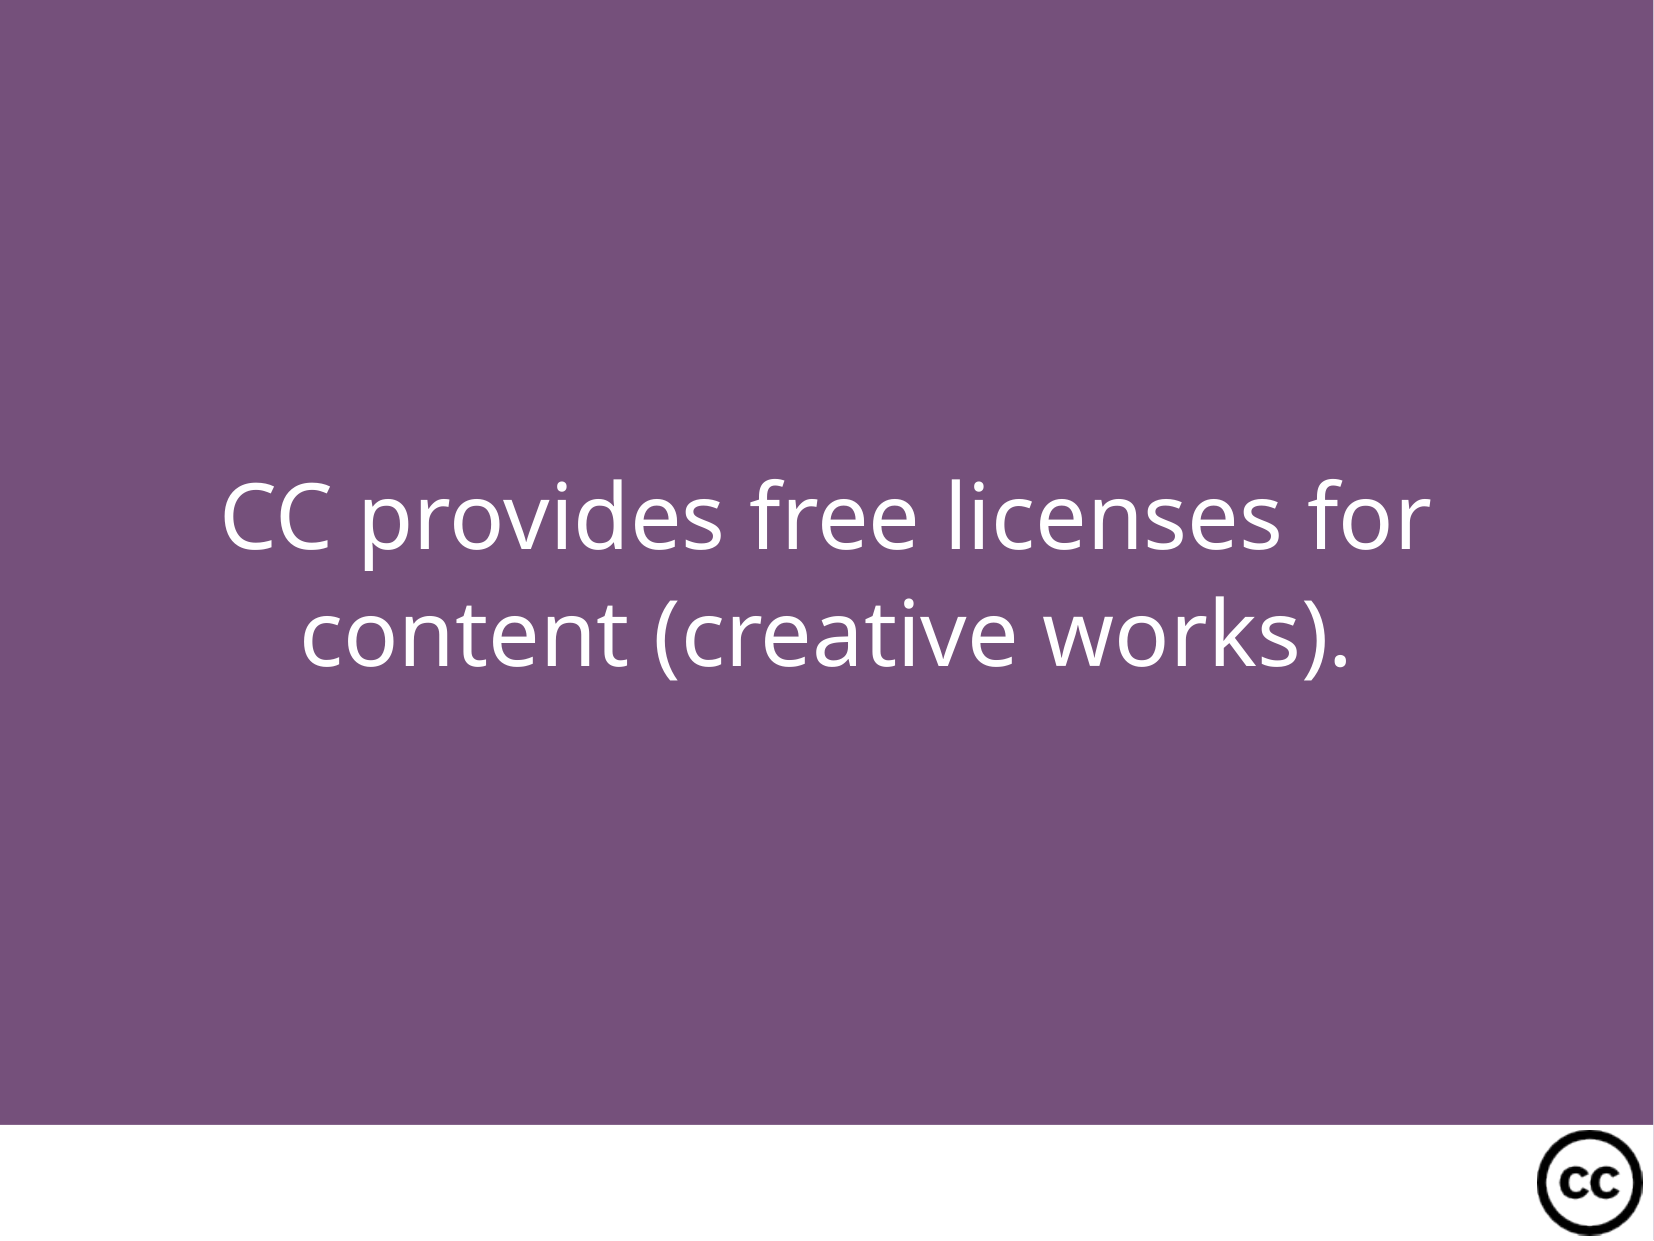

# CC provides free licenses for content (creative works).